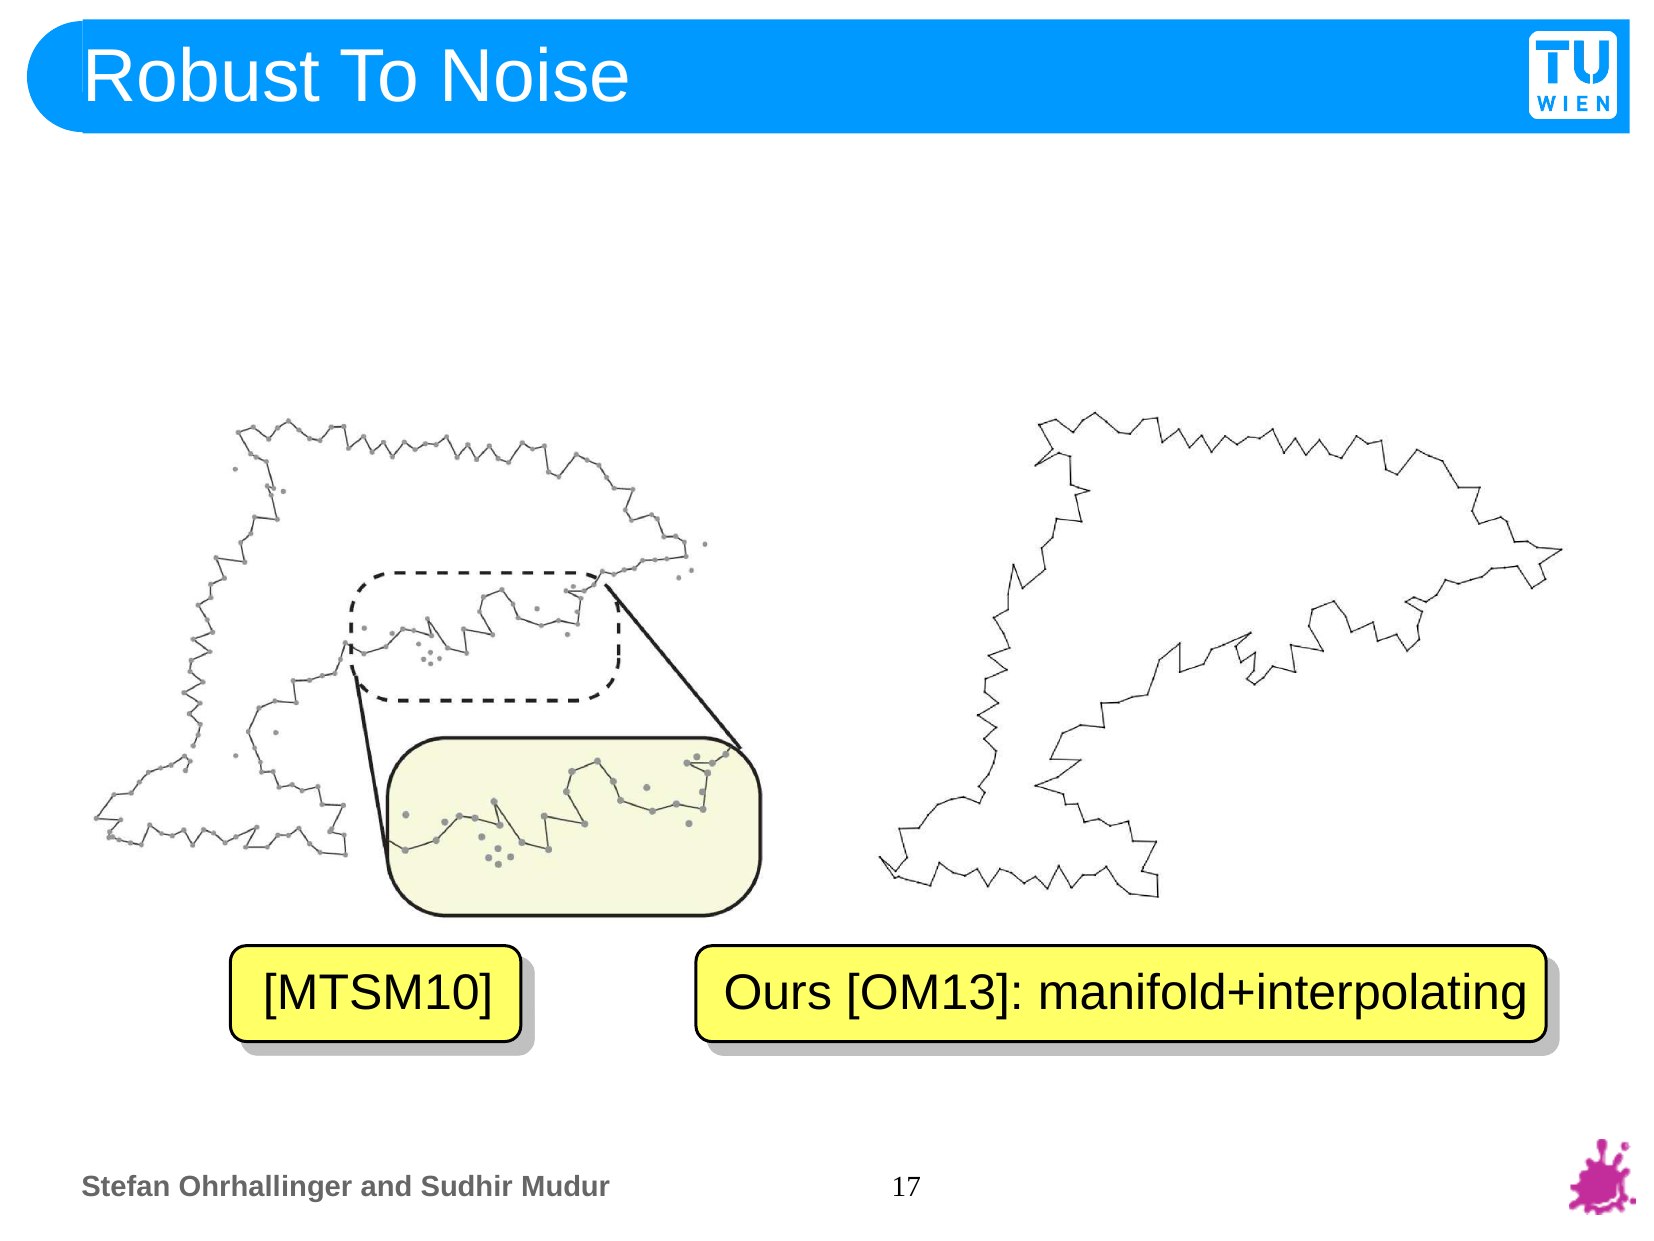

# Robust To Noise
[MTSM10]
Ours [OM13]: manifold+interpolating
17